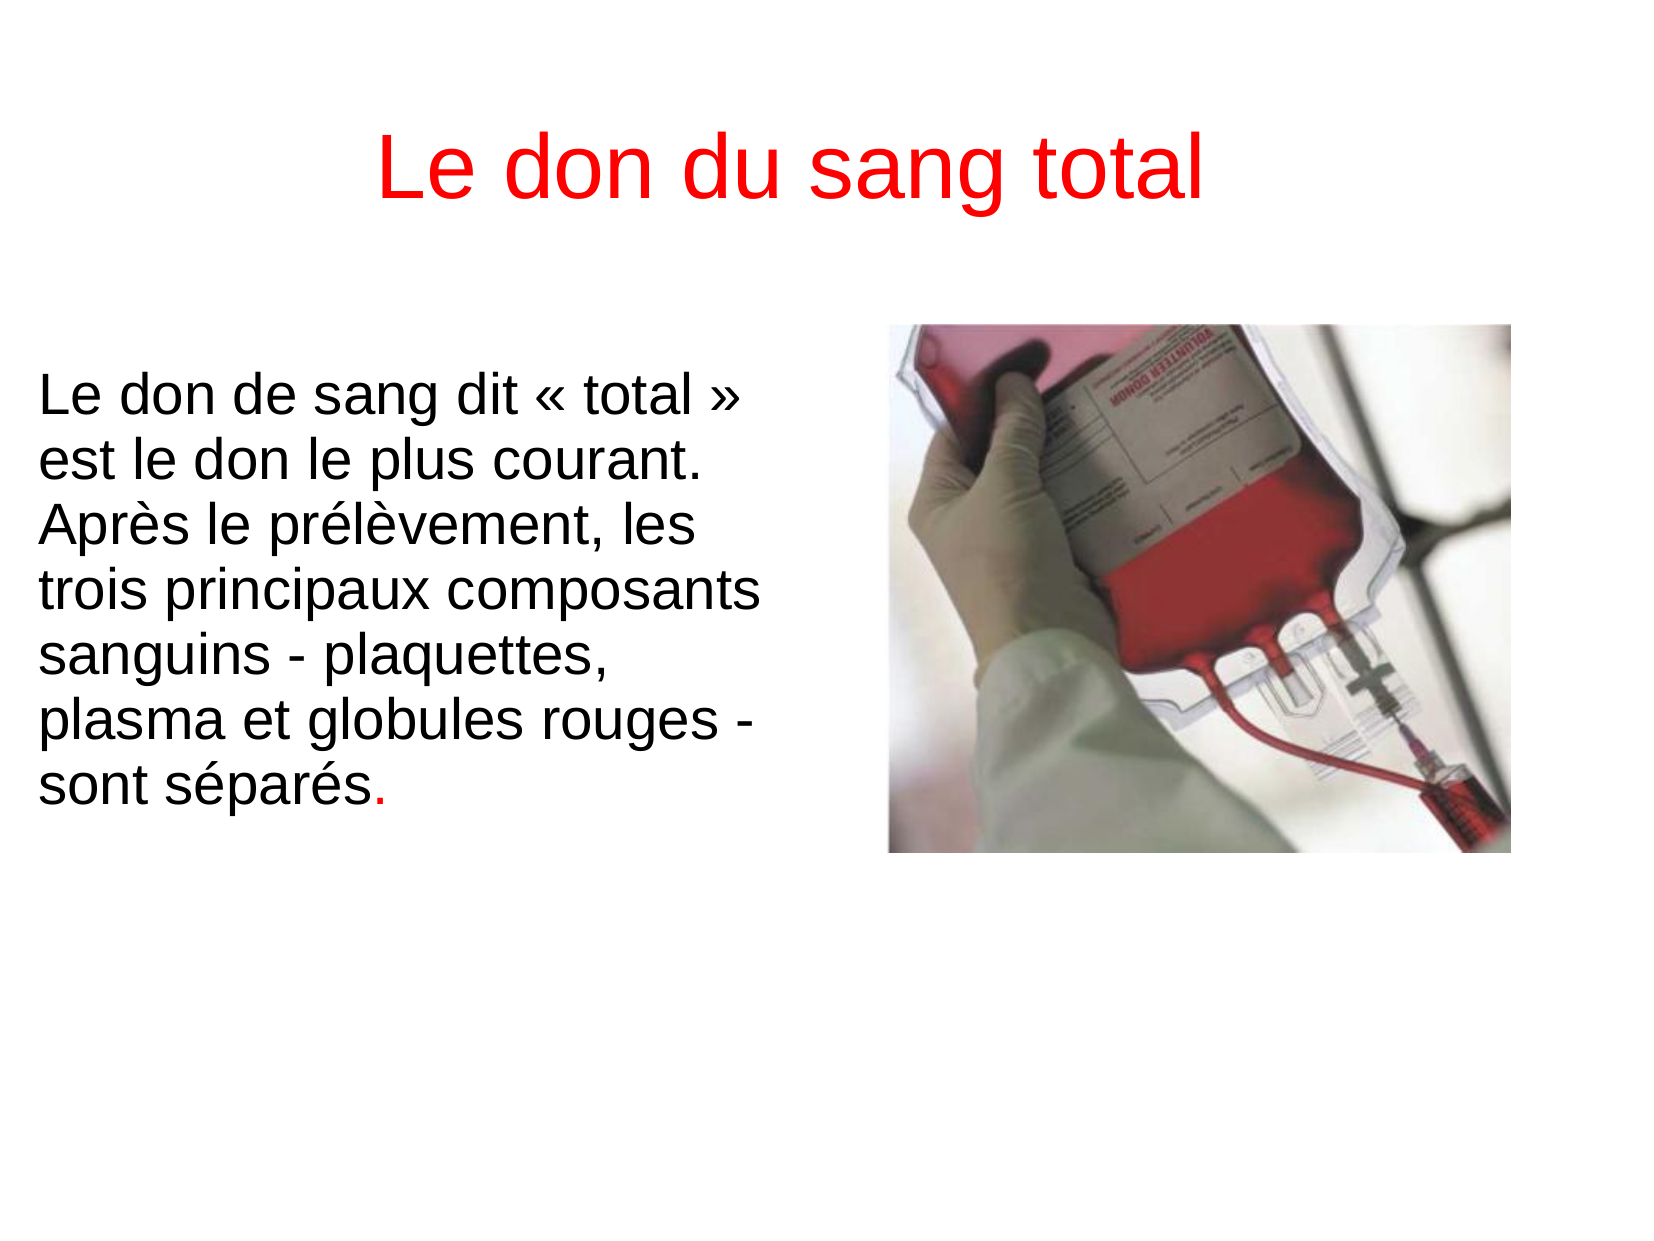

# Le don du sang total
Le don de sang dit « total » est le don le plus courant. Après le prélèvement, les trois principaux composants sanguins - plaquettes, plasma et globules rouges - sont séparés.